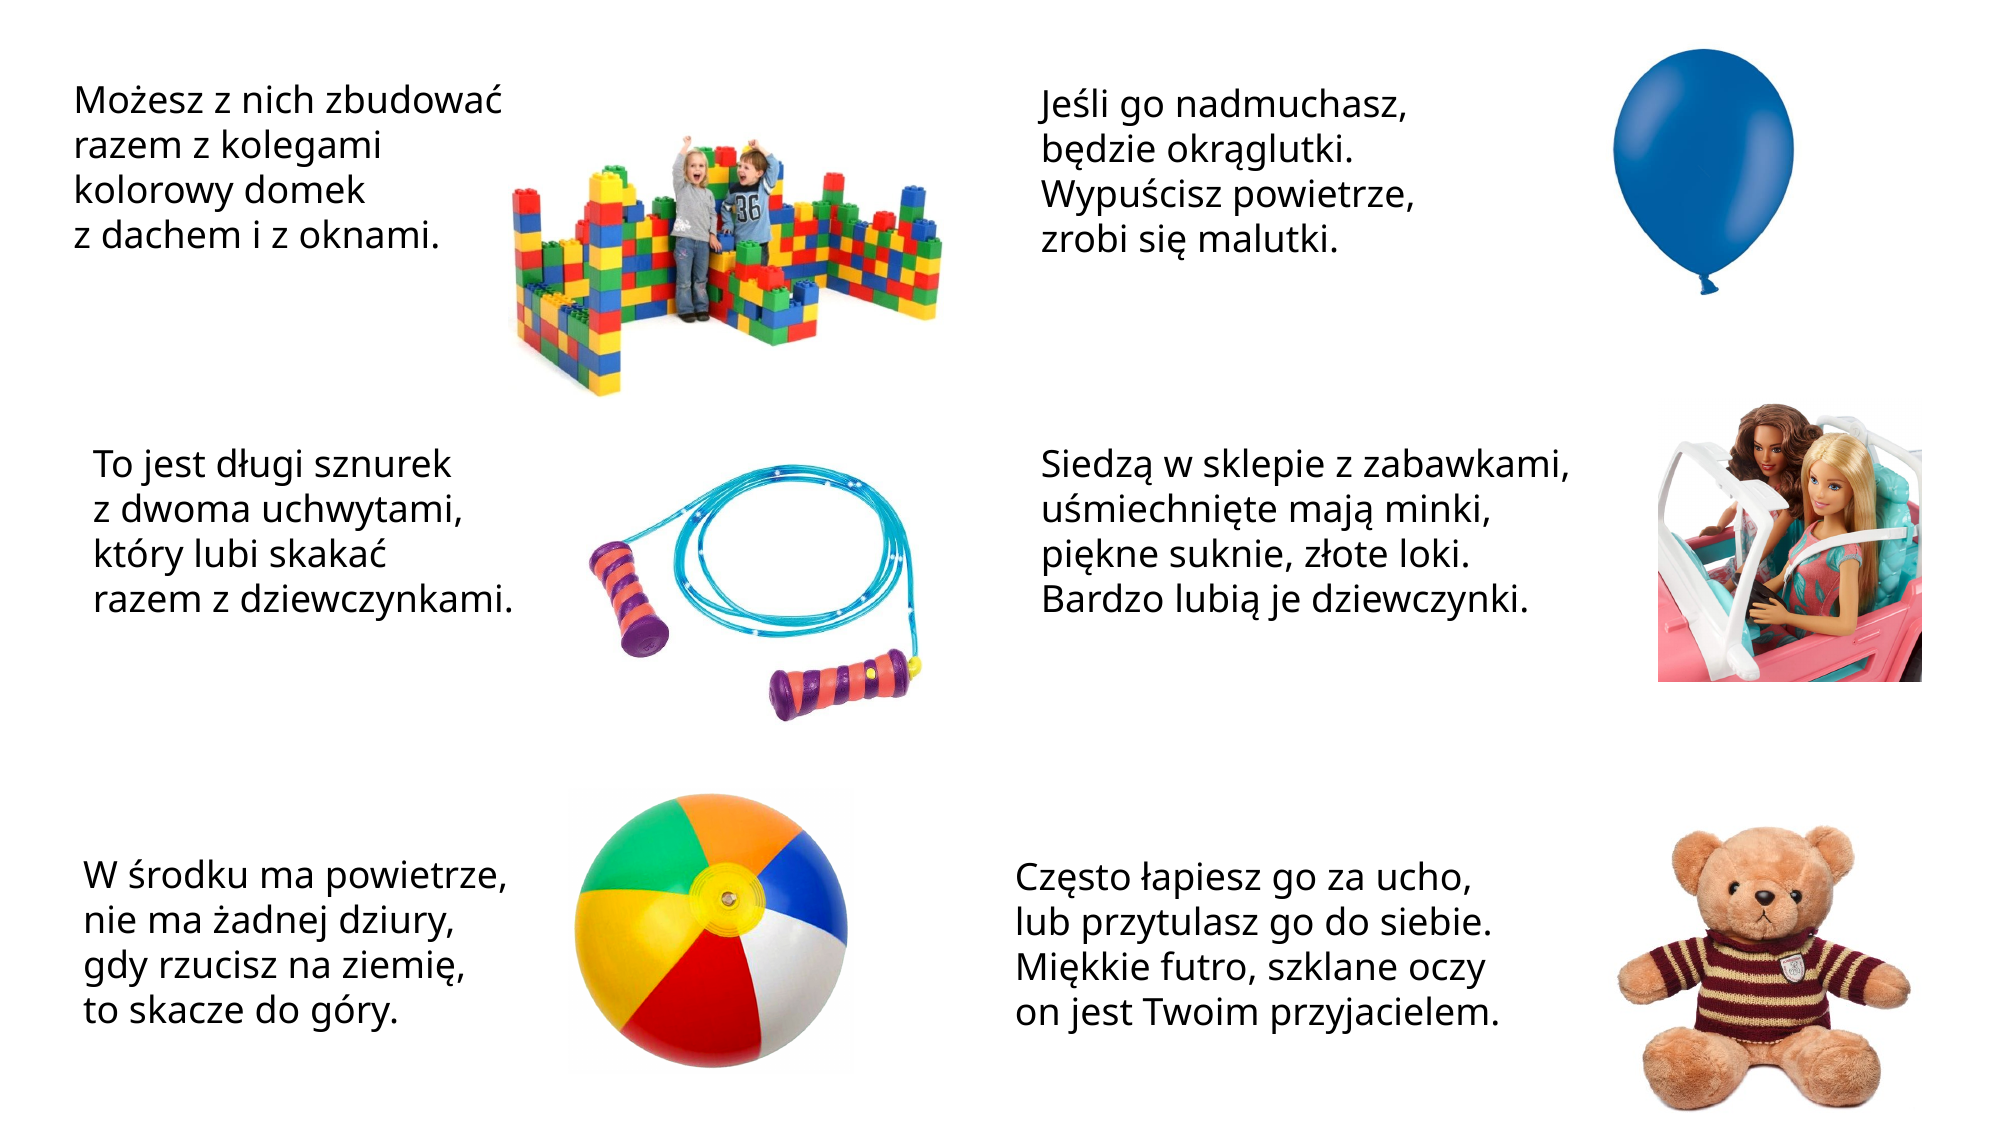

Możesz z nich zbudować
razem z kolegami
kolorowy domek
z dachem i z oknami.
Jeśli go nadmuchasz,
będzie okrąglutki.
Wypuścisz powietrze,
zrobi się malutki.
To jest długi sznurek
z dwoma uchwytami,
który lubi skakać
razem z dziewczynkami.
Siedzą w sklepie z zabawkami,
uśmiechnięte mają minki,
piękne suknie, złote loki.
Bardzo lubią je dziewczynki.
W środku ma powietrze,
nie ma żadnej dziury,
gdy rzucisz na ziemię,
to skacze do góry.
Często łapiesz go za ucho,
lub przytulasz go do siebie.
Miękkie futro, szklane oczy
on jest Twoim przyjacielem.